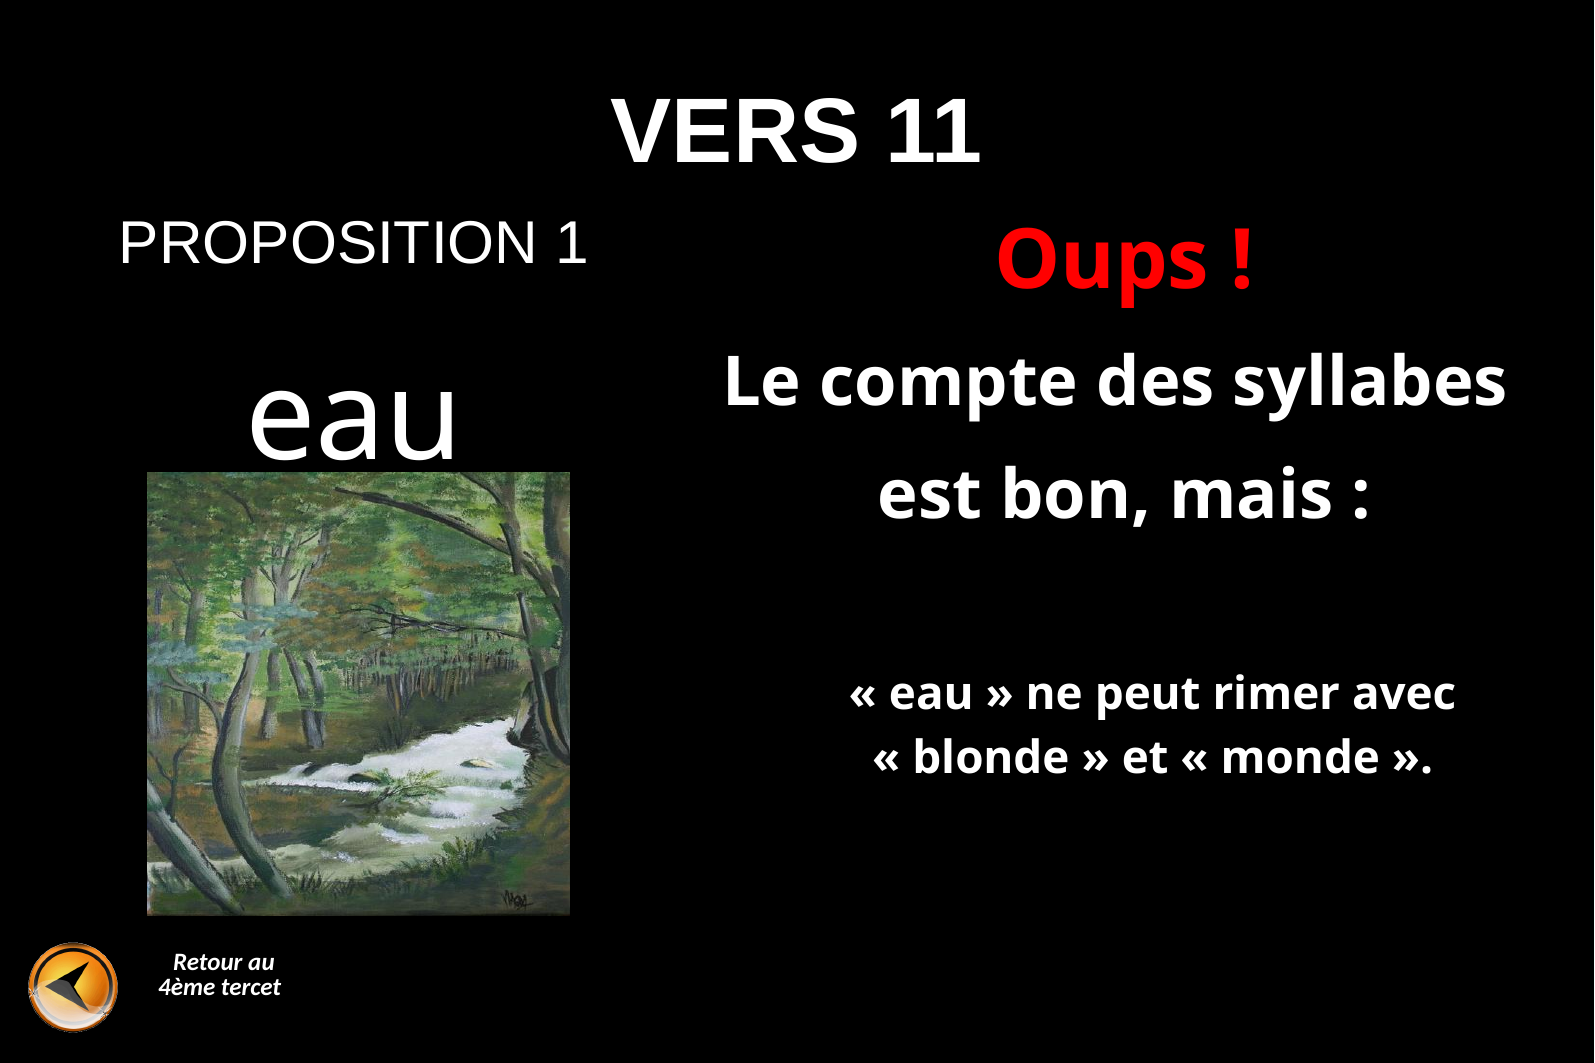

# VERS 11
PROPOSITION 1
eau
Oups !
Le compte des syllabes
est bon, mais :
« eau » ne peut rimer avec « blonde » et « monde ».
Retour au 4ème tercet